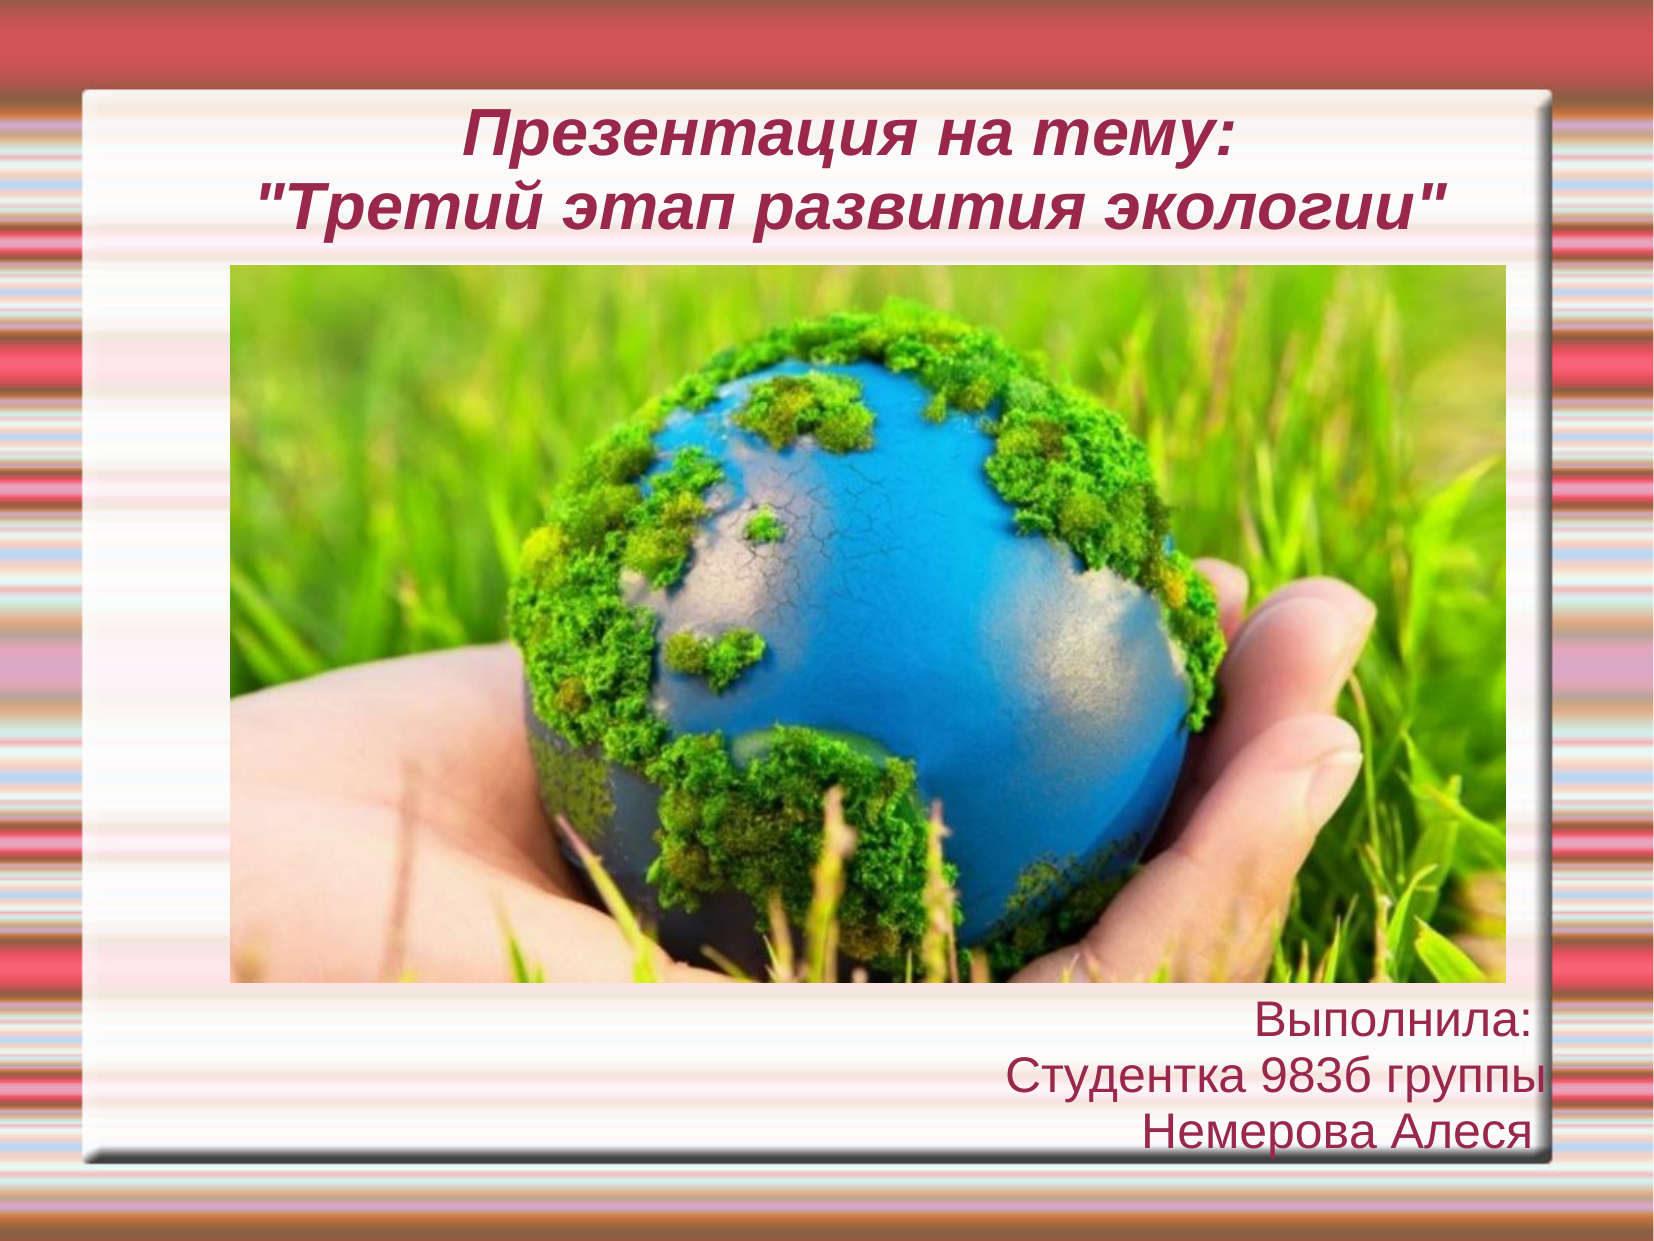

# Презентация на тему: "Третий этап развития экологии"
Выполнила:
Студентка 983б группы
Немерова Алеся